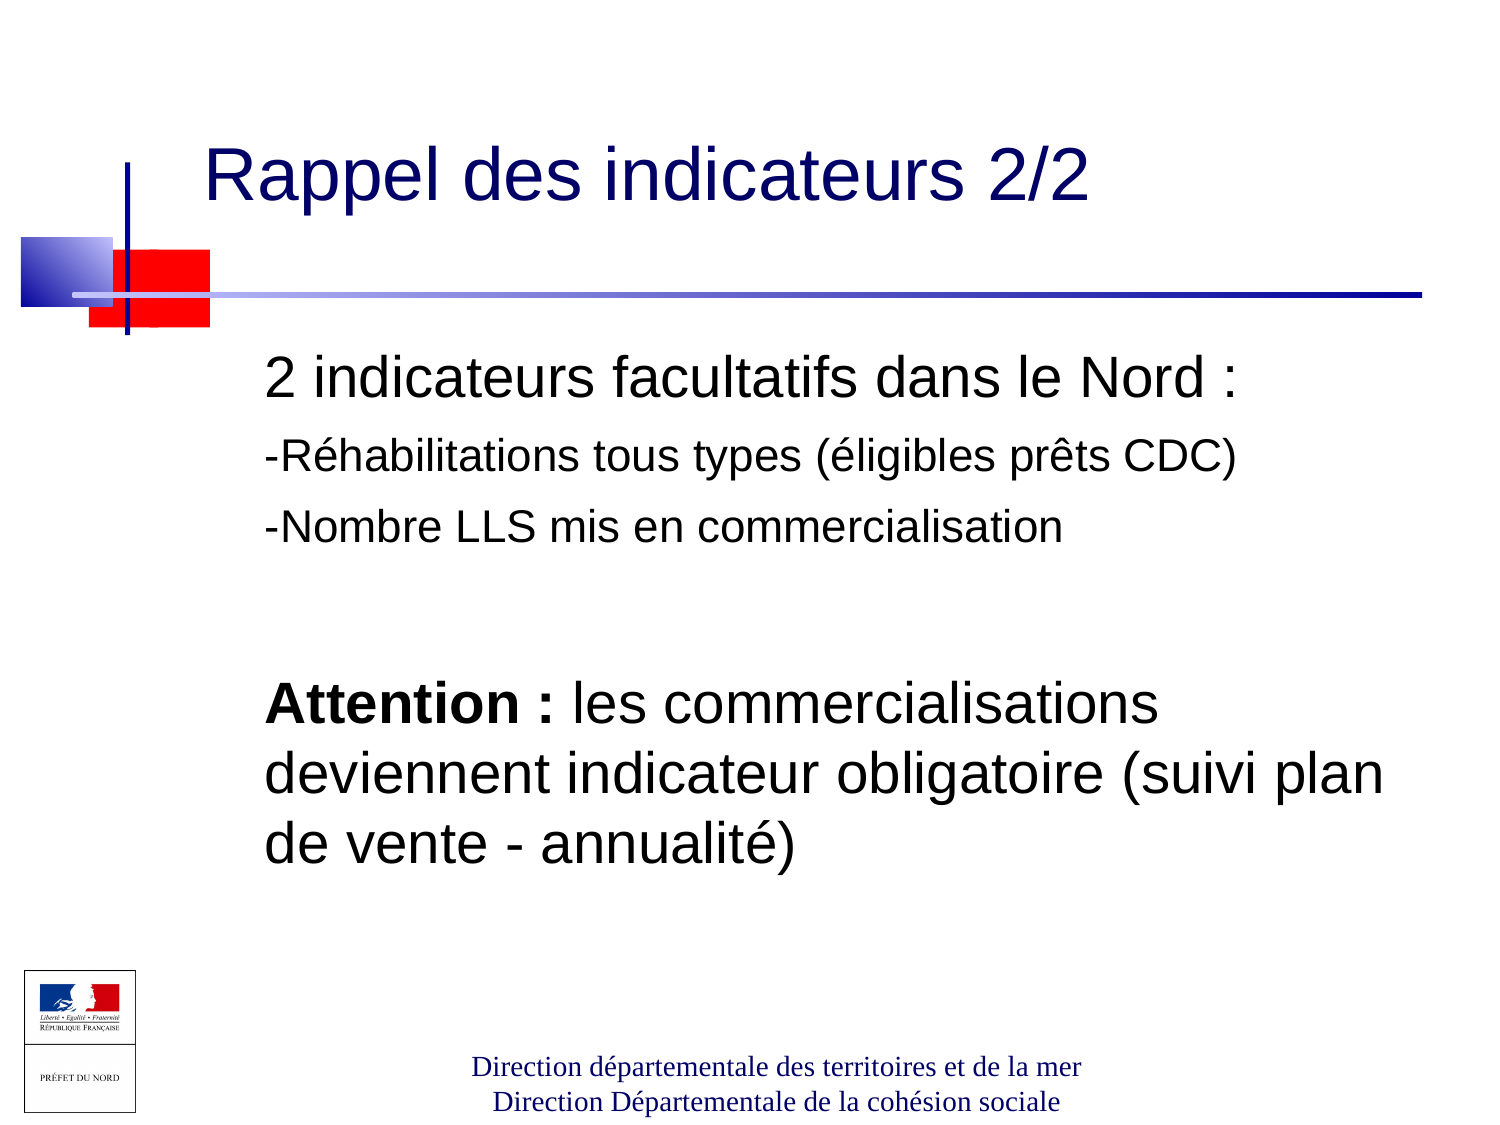

# Rappel des indicateurs 2/2
2 indicateurs facultatifs dans le Nord :
-Réhabilitations tous types (éligibles prêts CDC)
-Nombre LLS mis en commercialisation
Attention : les commercialisations deviennent indicateur obligatoire (suivi plan de vente - annualité)